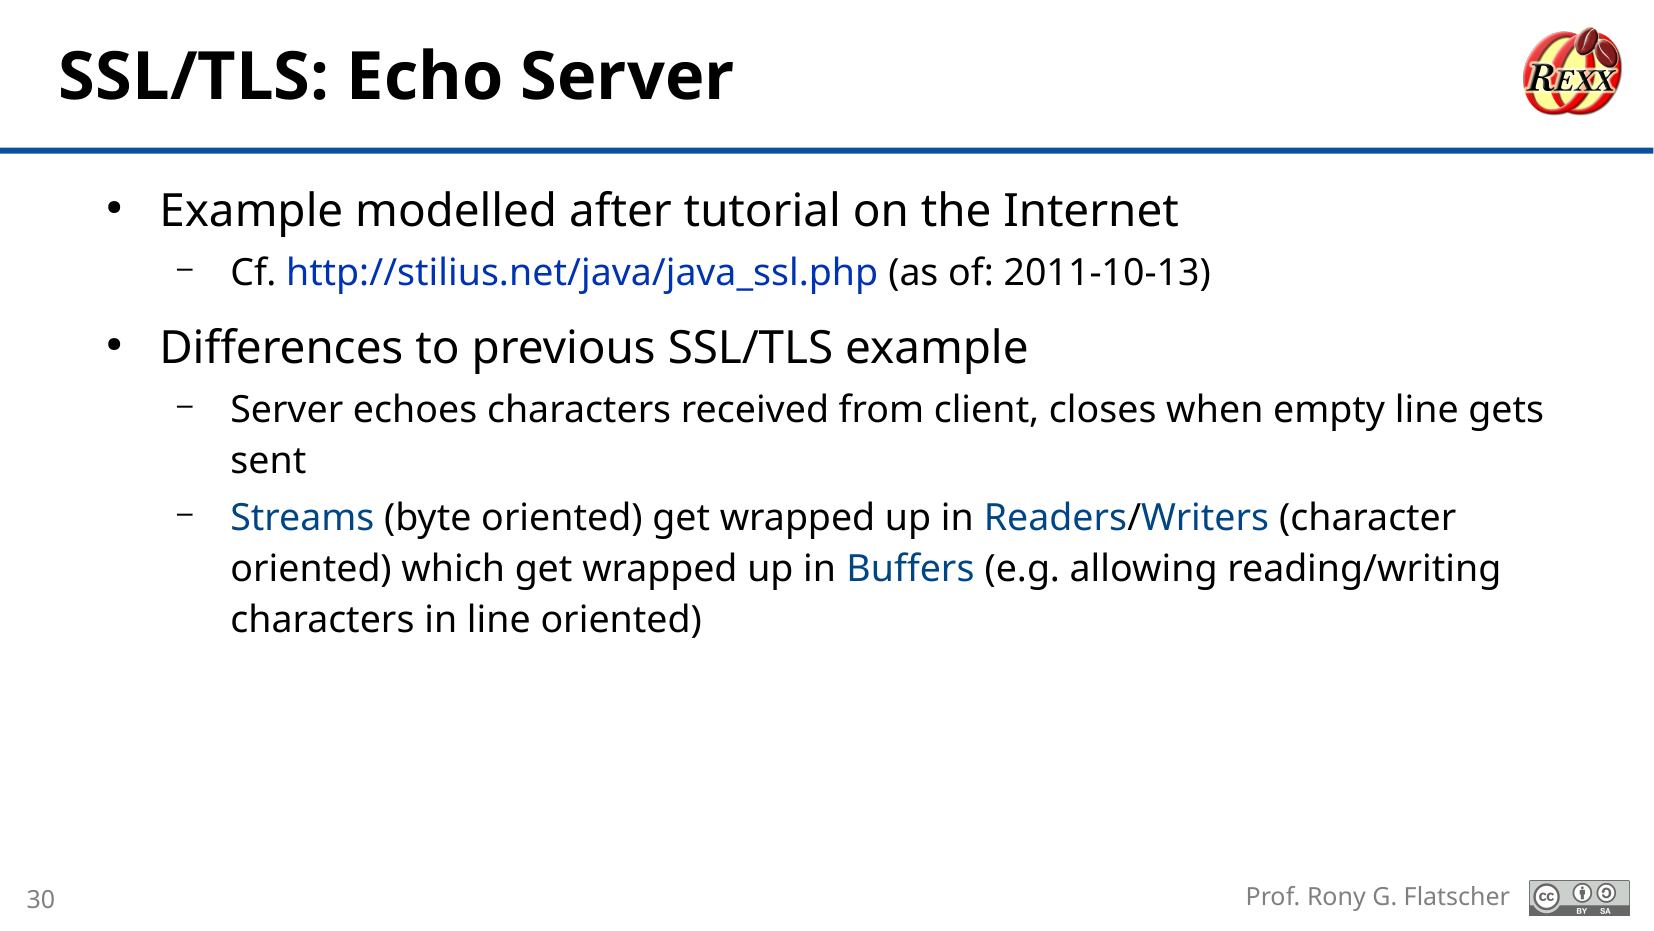

# SSL/TLS: Echo Server
Example modelled after tutorial on the Internet
Cf. http://stilius.net/java/java_ssl.php (as of: 2011-10-13)
Differences to previous SSL/TLS example
Server echoes characters received from client, closes when empty line gets sent
Streams (byte oriented) get wrapped up in Readers/Writers (character oriented) which get wrapped up in Buffers (e.g. allowing reading/writing characters in line oriented)